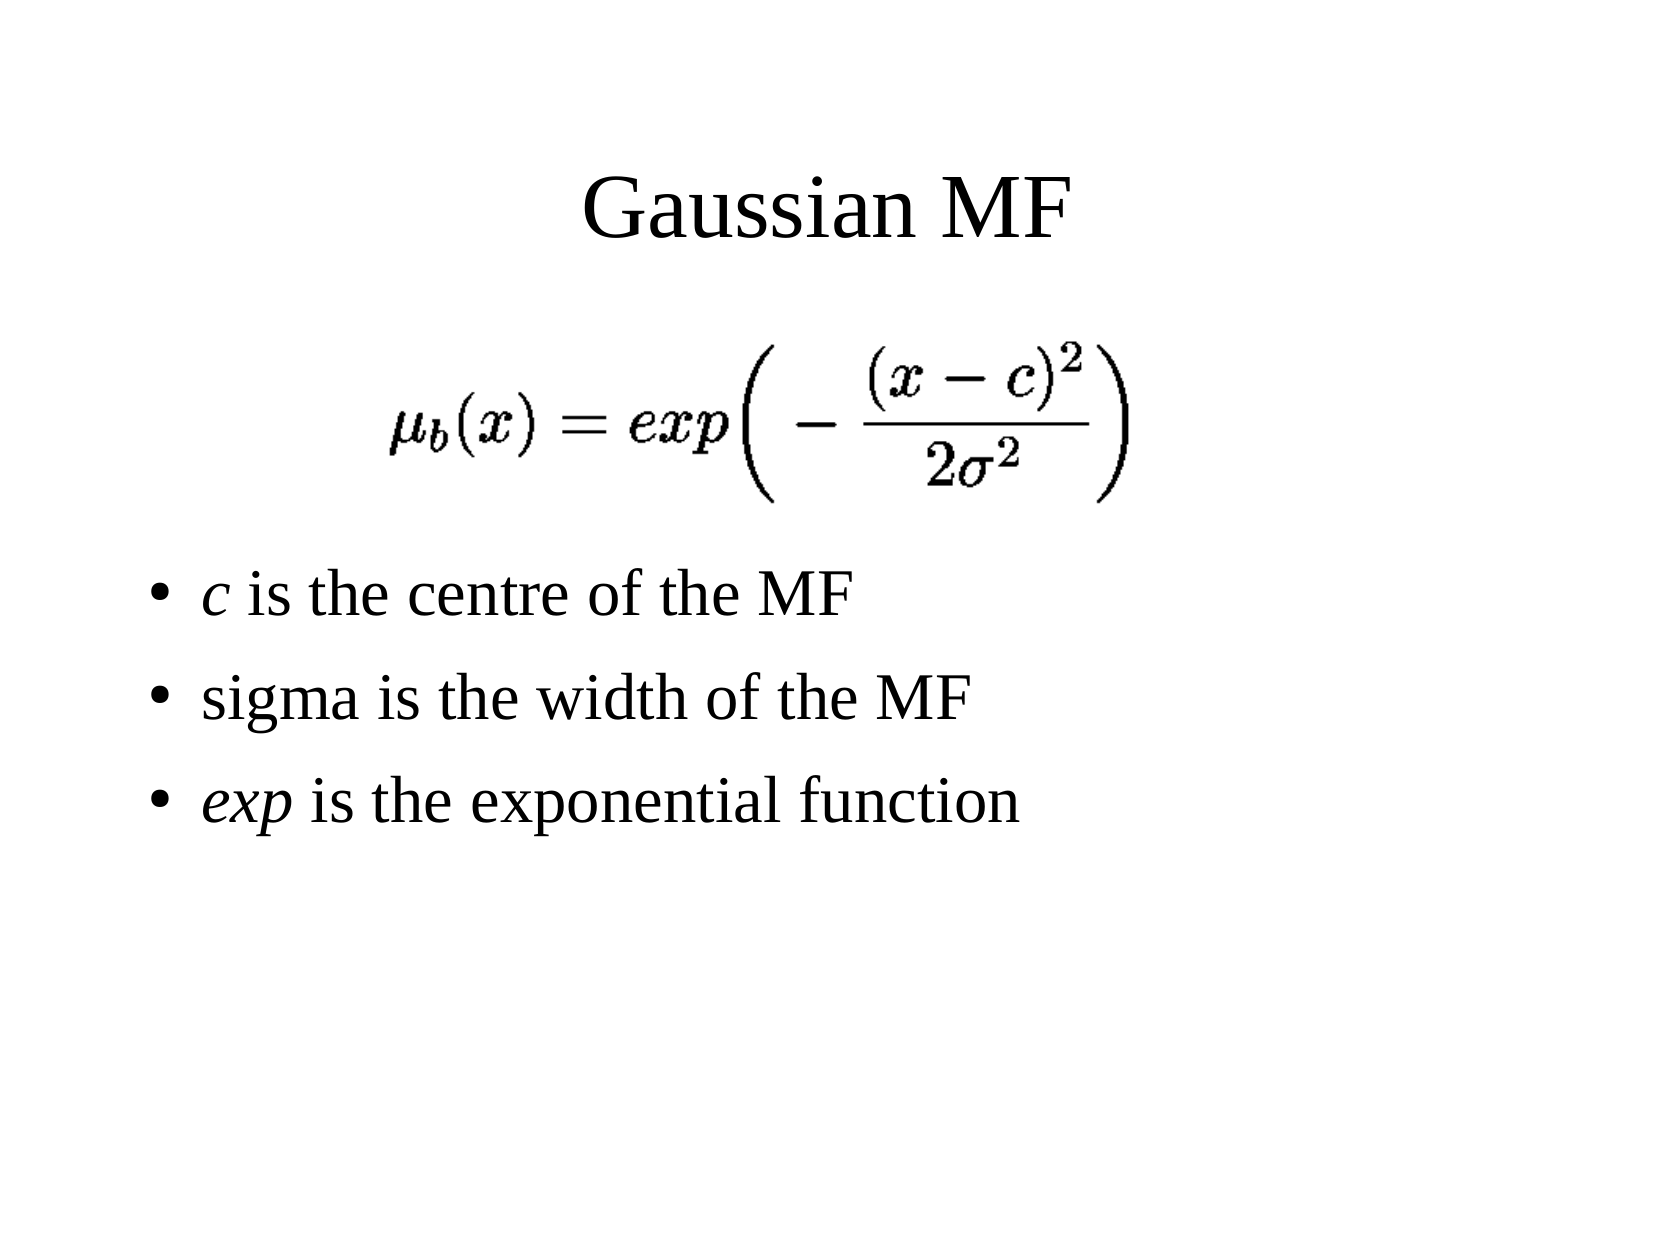

# Gaussian MF
c is the centre of the MF
sigma is the width of the MF
exp is the exponential function